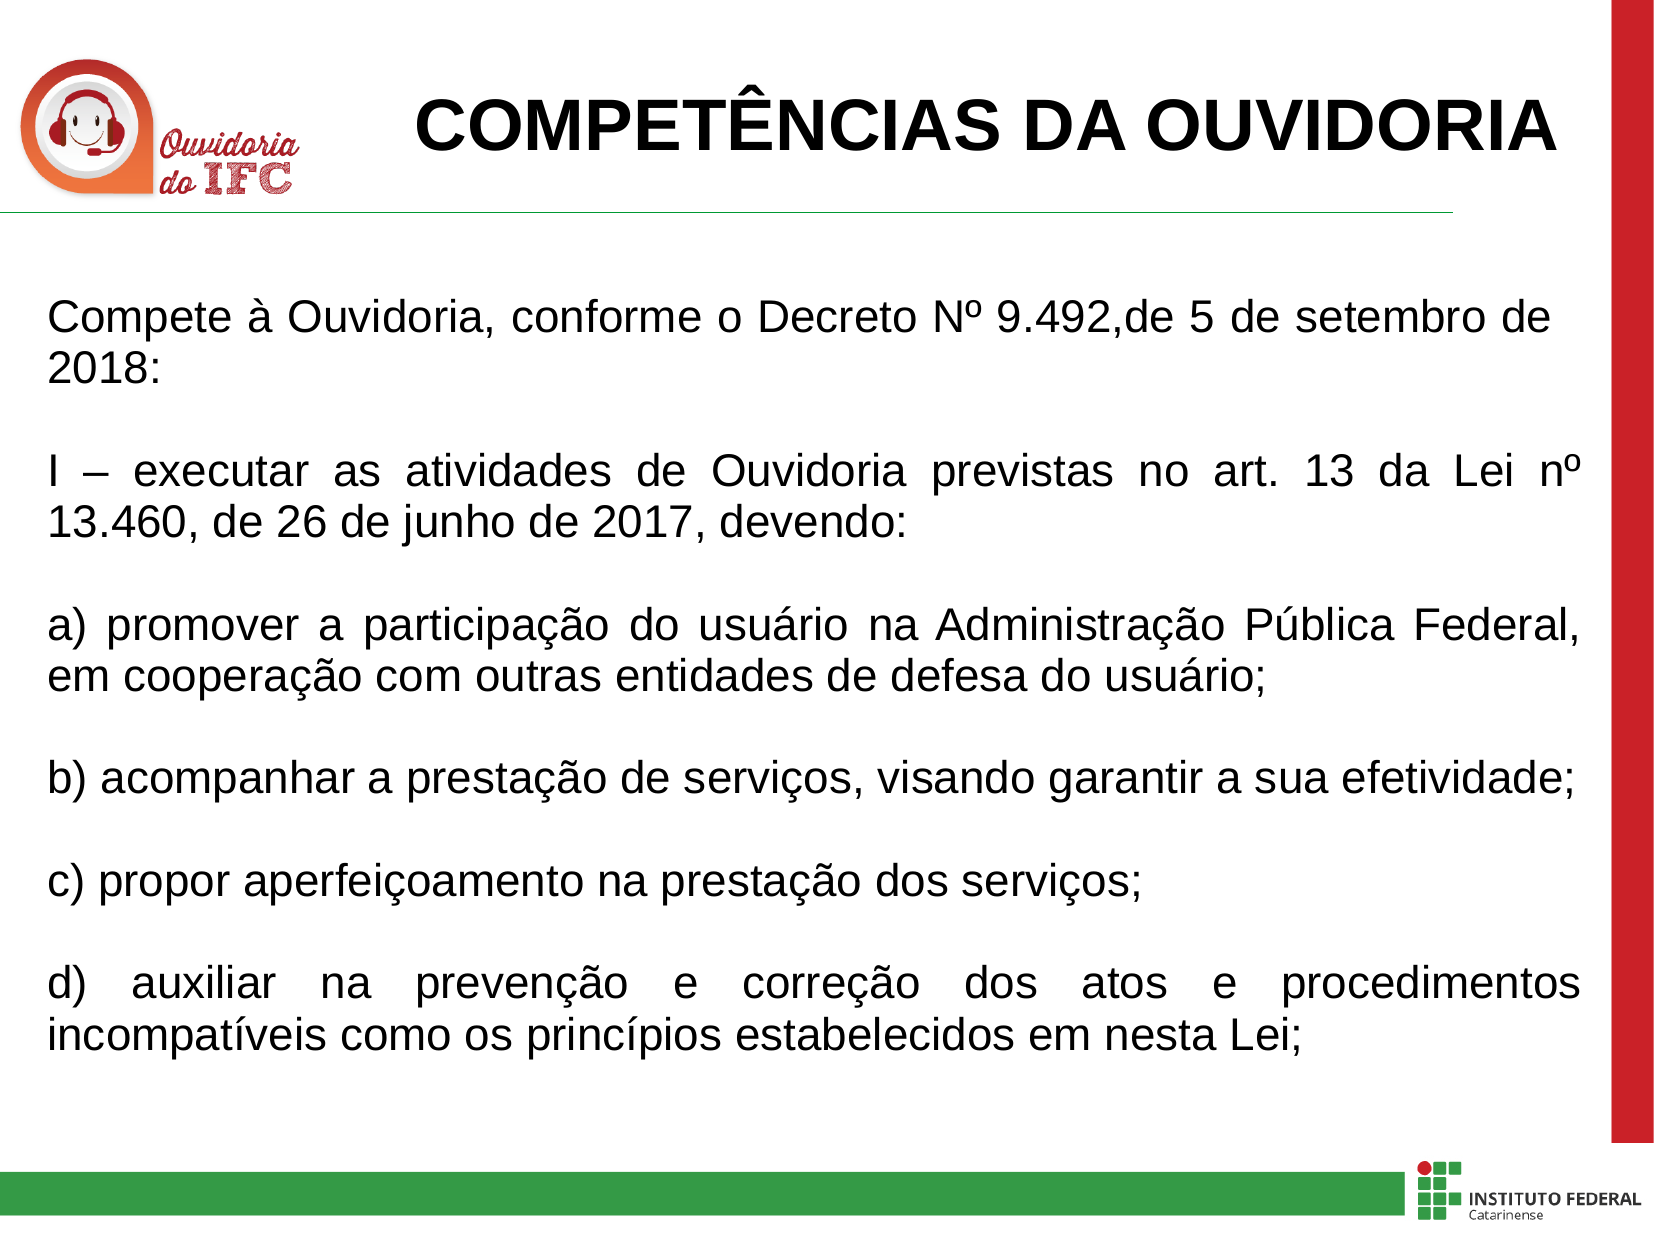

COMPETÊNCIAS DA OUVIDORIA
# Compete à Ouvidoria, conforme o Decreto Nº 9.492,de 5 de setembro de 2018:
I – executar as atividades de Ouvidoria previstas no art. 13 da Lei nº 13.460, de 26 de junho de 2017, devendo:
a) promover a participação do usuário na Administração Pública Federal, em cooperação com outras entidades de defesa do usuário;
b) acompanhar a prestação de serviços, visando garantir a sua efetividade;
c) propor aperfeiçoamento na prestação dos serviços;
d) auxiliar na prevenção e correção dos atos e procedimentos incompatíveis como os princípios estabelecidos em nesta Lei;